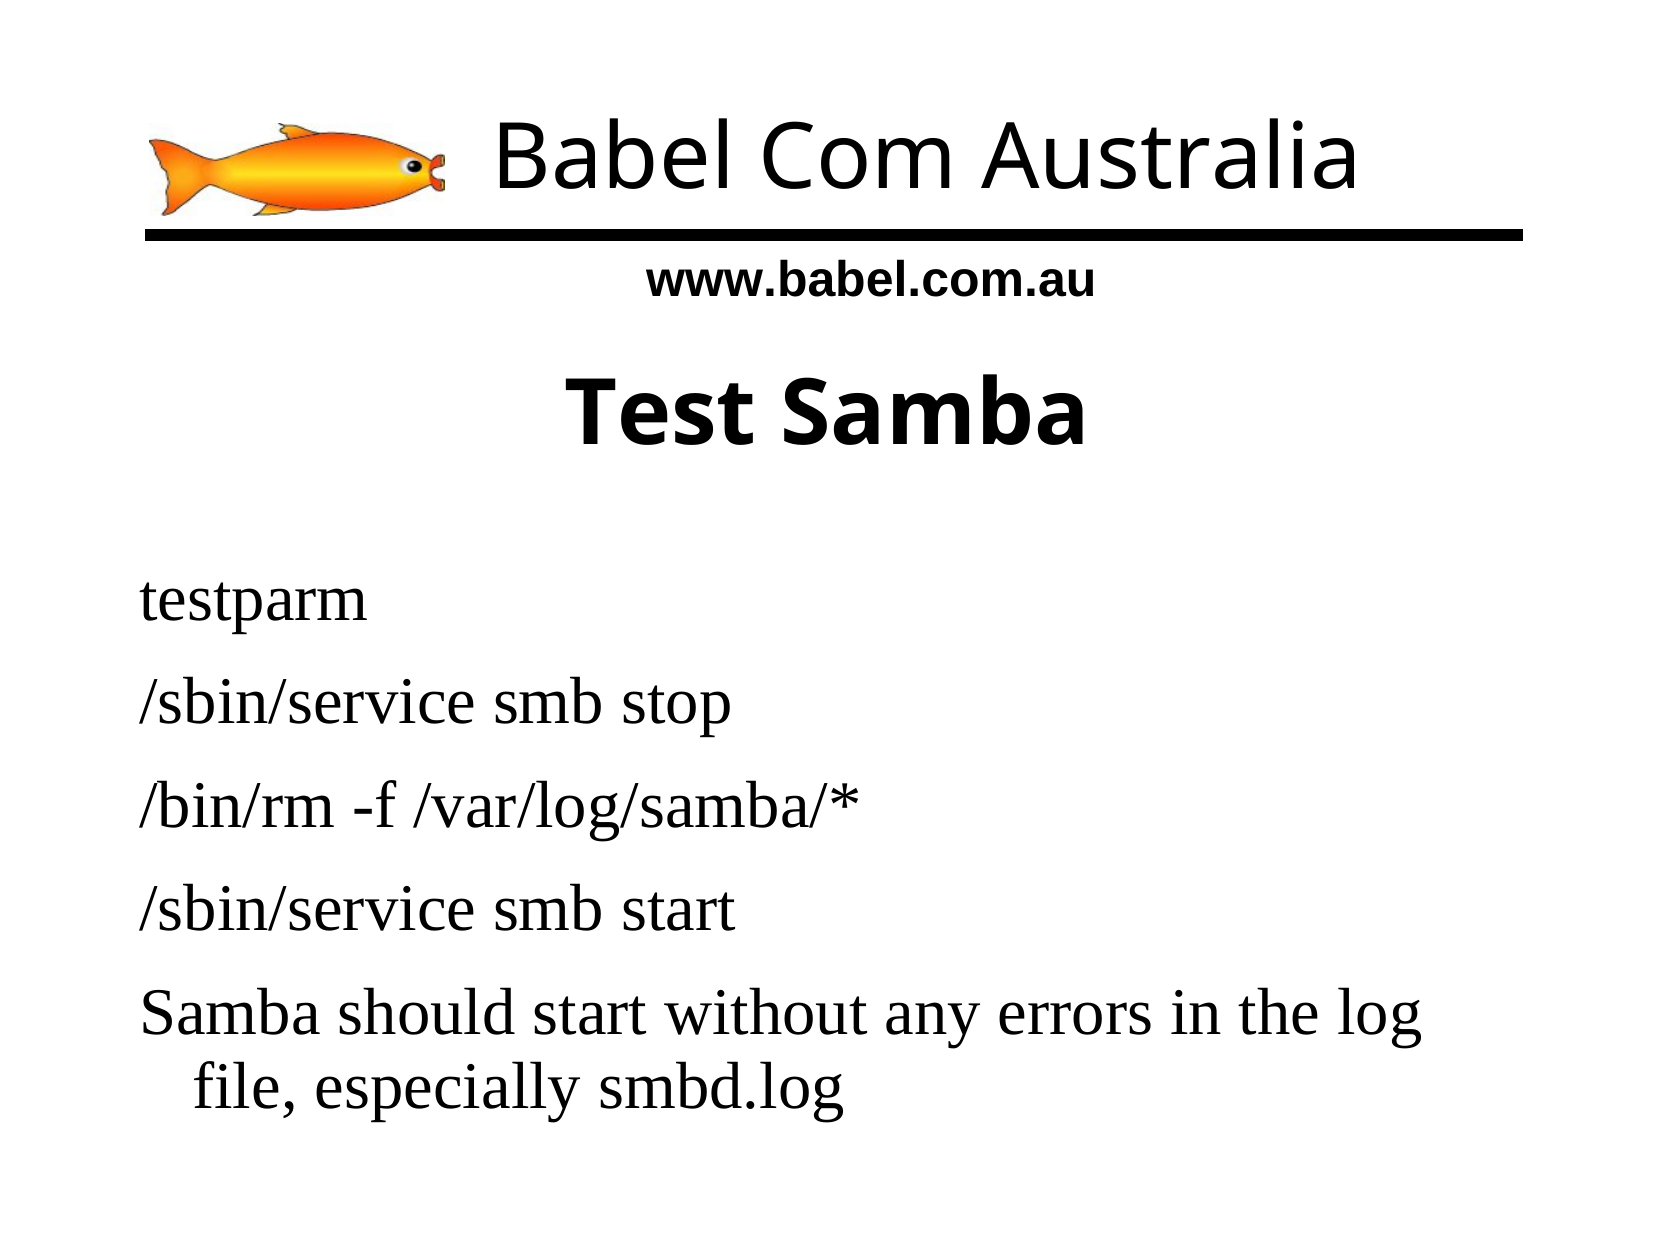

# Test Samba
testparm
/sbin/service smb stop
/bin/rm -f /var/log/samba/*
/sbin/service smb start
Samba should start without any errors in the log file, especially smbd.log